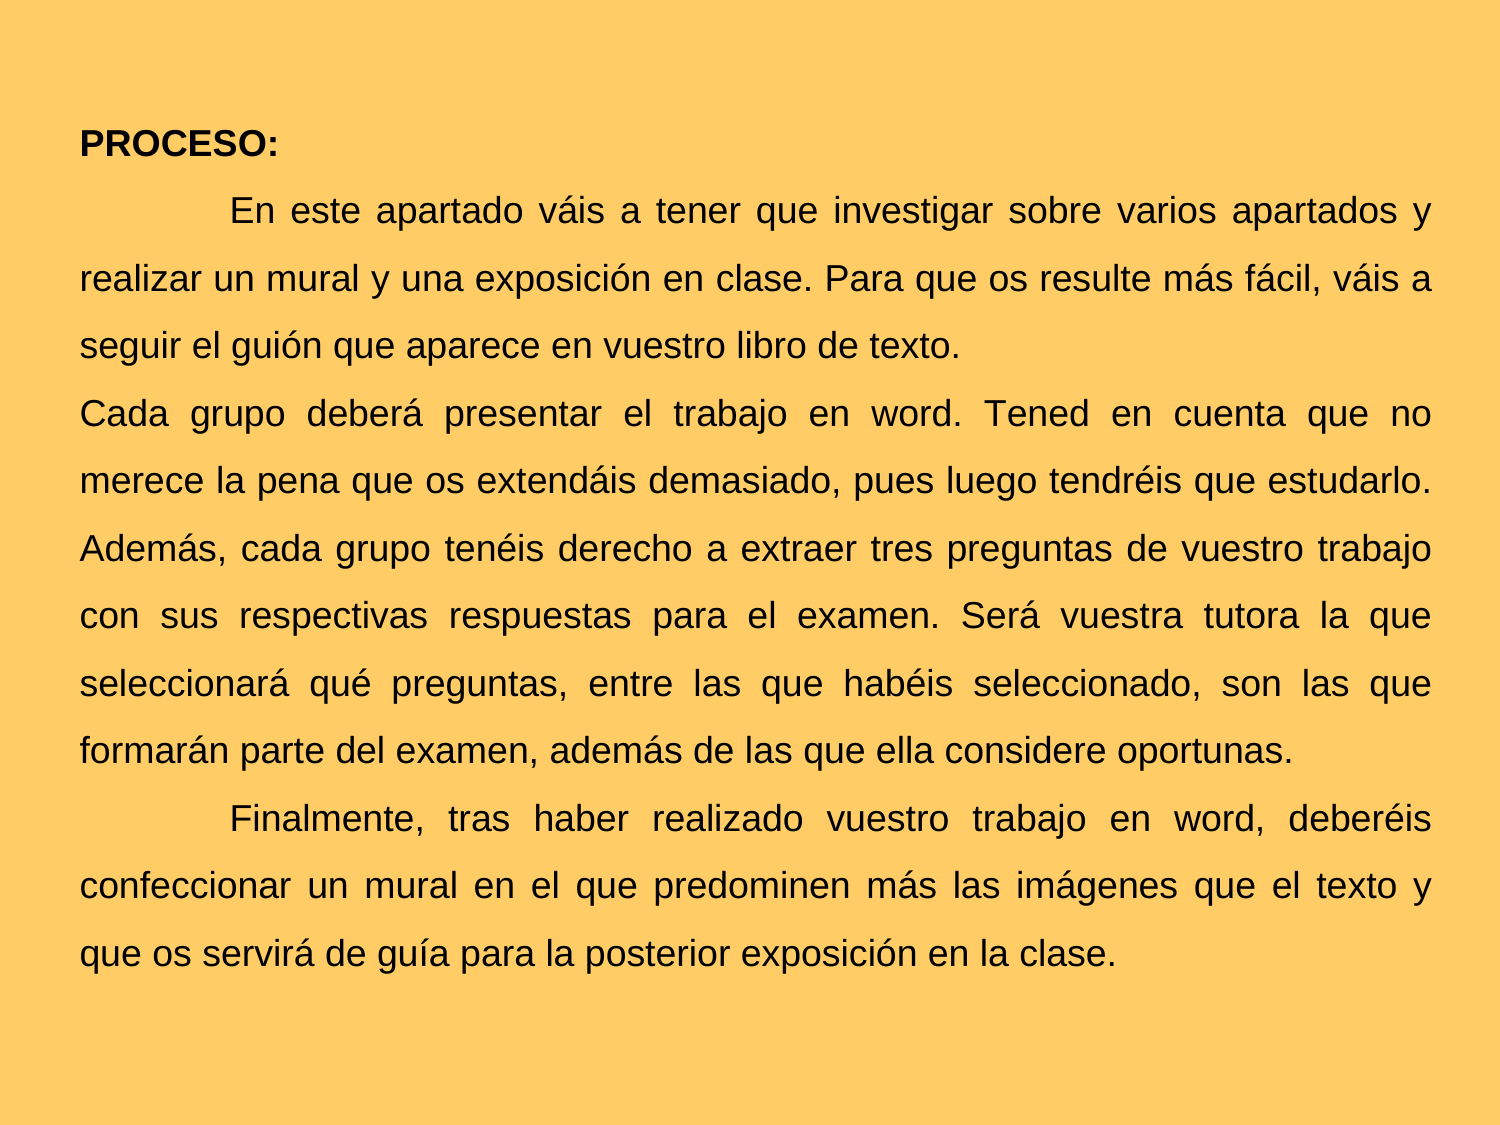

PROCESO:
	En este apartado váis a tener que investigar sobre varios apartados y realizar un mural y una exposición en clase. Para que os resulte más fácil, váis a seguir el guión que aparece en vuestro libro de texto.
Cada grupo deberá presentar el trabajo en word. Tened en cuenta que no merece la pena que os extendáis demasiado, pues luego tendréis que estudarlo. Además, cada grupo tenéis derecho a extraer tres preguntas de vuestro trabajo con sus respectivas respuestas para el examen. Será vuestra tutora la que seleccionará qué preguntas, entre las que habéis seleccionado, son las que formarán parte del examen, además de las que ella considere oportunas.
	Finalmente, tras haber realizado vuestro trabajo en word, deberéis confeccionar un mural en el que predominen más las imágenes que el texto y que os servirá de guía para la posterior exposición en la clase.